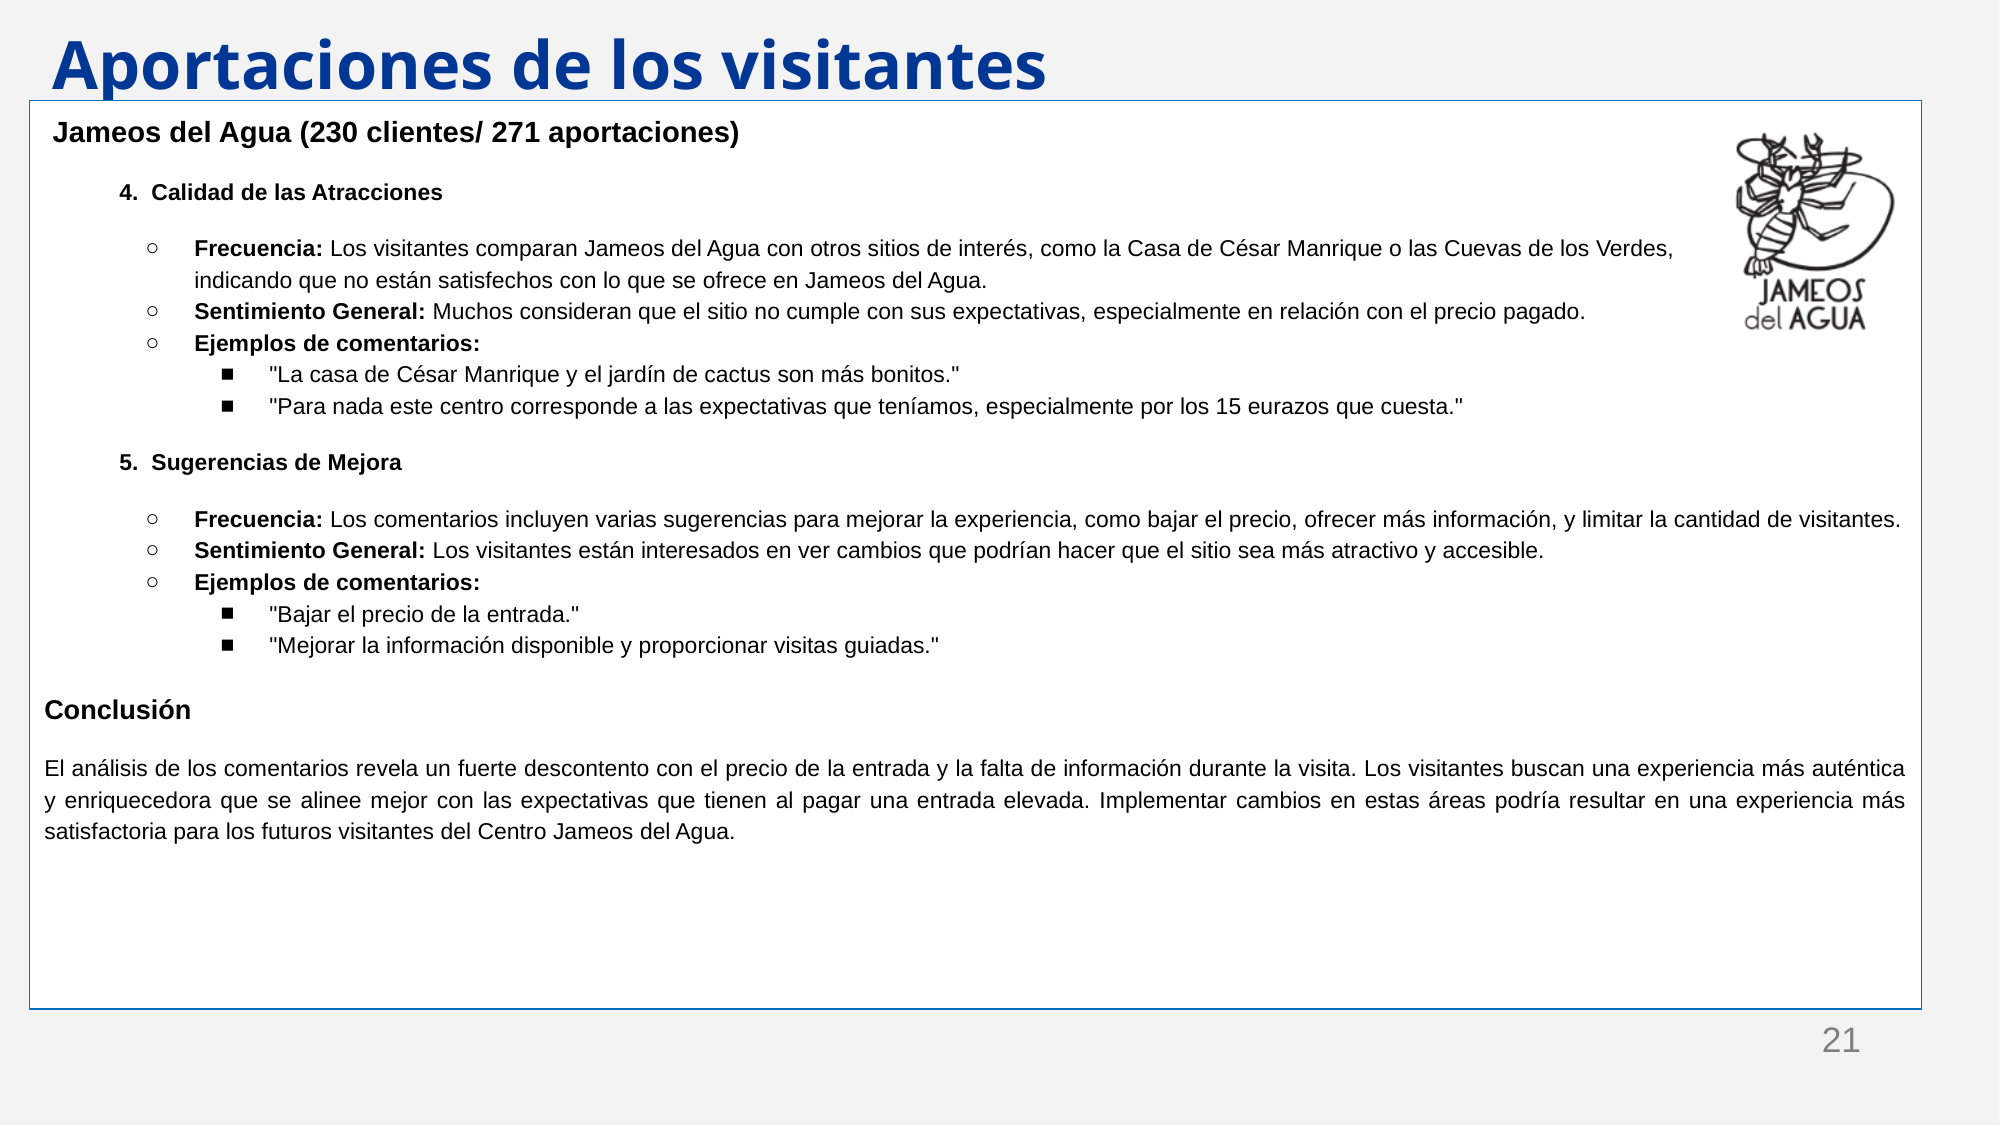

Aportaciones de los visitantes
 Jameos del Agua (230 clientes/ 271 aportaciones)
4. Calidad de las Atracciones
Frecuencia: Los visitantes comparan Jameos del Agua con otros sitios de interés, como la Casa de César Manrique o las Cuevas de los Verdes, indicando que no están satisfechos con lo que se ofrece en Jameos del Agua.
Sentimiento General: Muchos consideran que el sitio no cumple con sus expectativas, especialmente en relación con el precio pagado.
Ejemplos de comentarios:
"La casa de César Manrique y el jardín de cactus son más bonitos."
"Para nada este centro corresponde a las expectativas que teníamos, especialmente por los 15 eurazos que cuesta."
5. Sugerencias de Mejora
Frecuencia: Los comentarios incluyen varias sugerencias para mejorar la experiencia, como bajar el precio, ofrecer más información, y limitar la cantidad de visitantes.
Sentimiento General: Los visitantes están interesados en ver cambios que podrían hacer que el sitio sea más atractivo y accesible.
Ejemplos de comentarios:
"Bajar el precio de la entrada."
"Mejorar la información disponible y proporcionar visitas guiadas."
Conclusión
El análisis de los comentarios revela un fuerte descontento con el precio de la entrada y la falta de información durante la visita. Los visitantes buscan una experiencia más auténtica y enriquecedora que se alinee mejor con las expectativas que tienen al pagar una entrada elevada. Implementar cambios en estas áreas podría resultar en una experiencia más satisfactoria para los futuros visitantes del Centro Jameos del Agua.